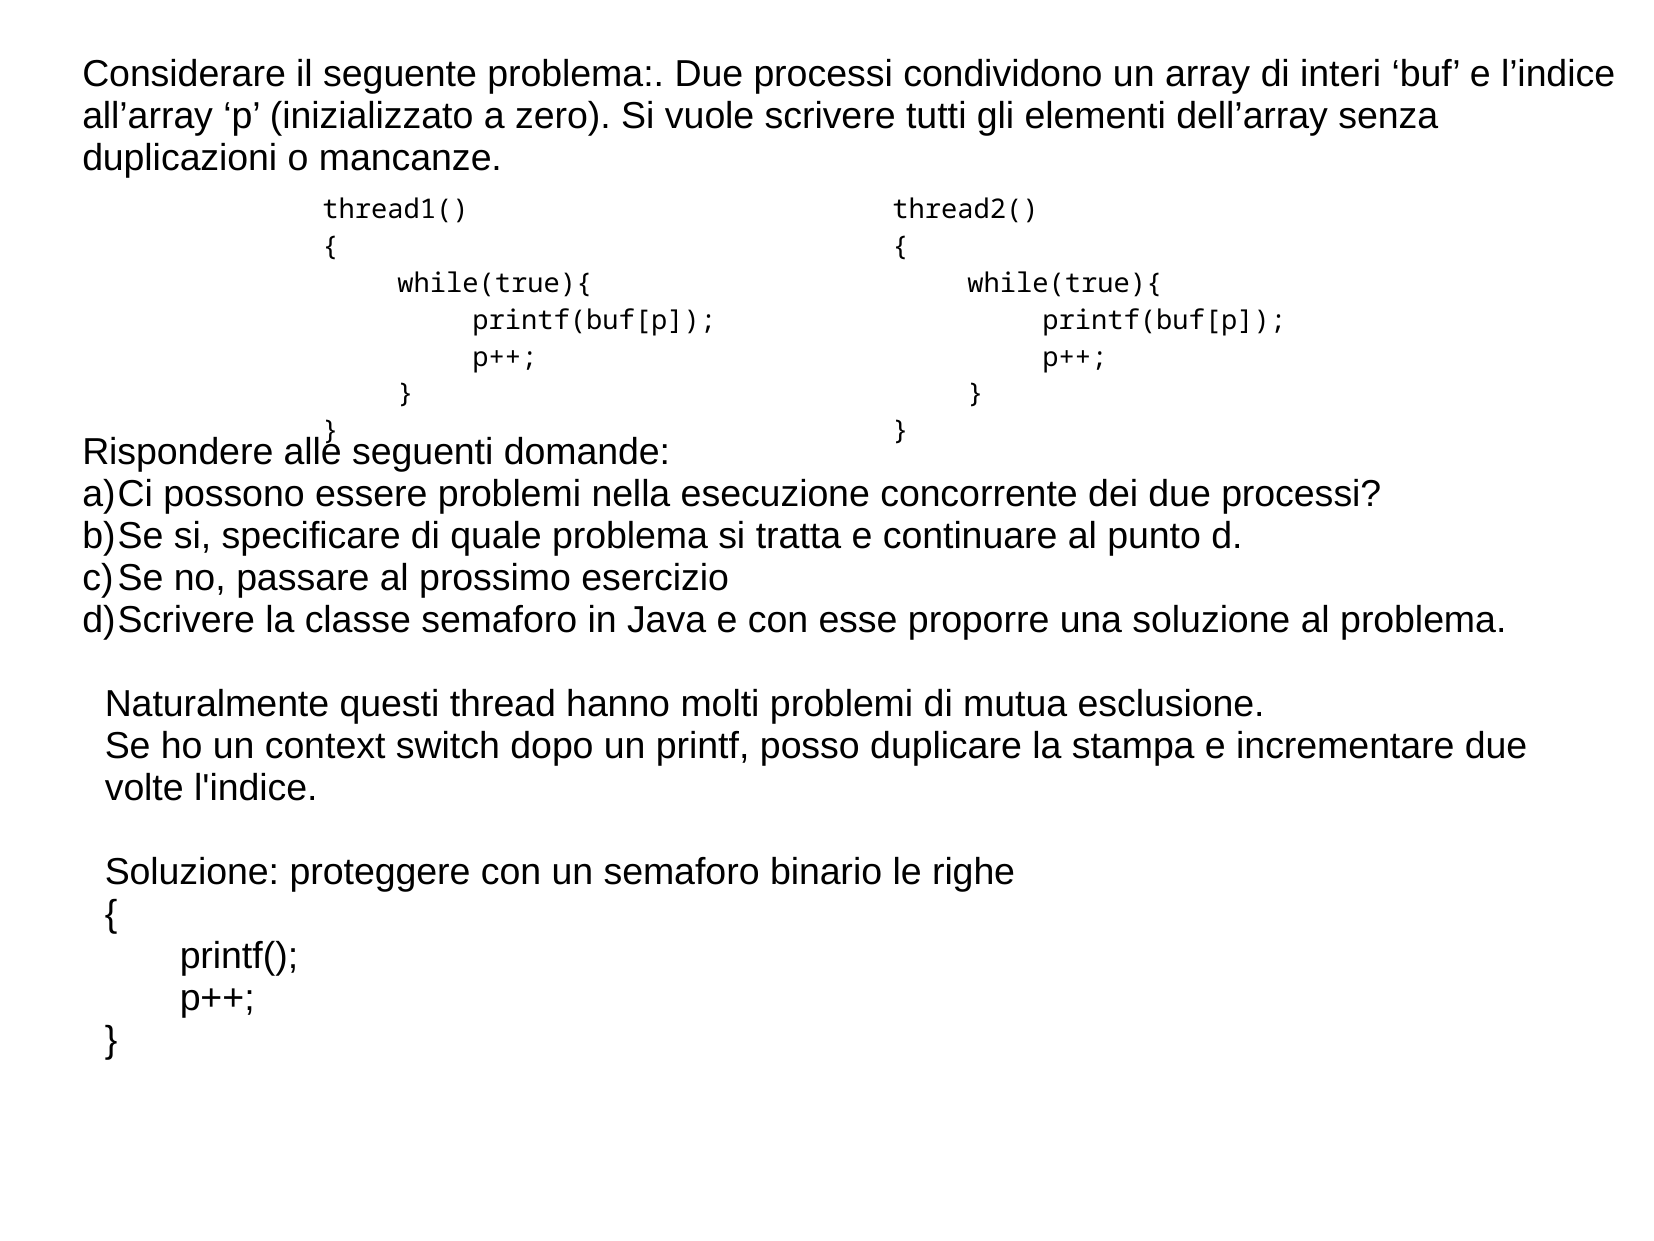

Considerare il seguente problema:. Due processi condividono un array di interi ‘buf’ e l’indice all’array ‘p’ (inizializzato a zero). Si vuole scrivere tutti gli elementi dell’array senza duplicazioni o mancanze.
Rispondere alle seguenti domande:
Ci possono essere problemi nella esecuzione concorrente dei due processi?
Se si, specificare di quale problema si tratta e continuare al punto d.
Se no, passare al prossimo esercizio
Scrivere la classe semaforo in Java e con esse proporre una soluzione al problema.
thread1()
{
	while(true){
		printf(buf[p]);
		p++;
	}
}
thread2()
{
	while(true){							printf(buf[p]);
		p++;
	}
}
Naturalmente questi thread hanno molti problemi di mutua esclusione.
Se ho un context switch dopo un printf, posso duplicare la stampa e incrementare due volte l'indice.
Soluzione: proteggere con un semaforo binario le righe
{
	printf();
	p++;
}